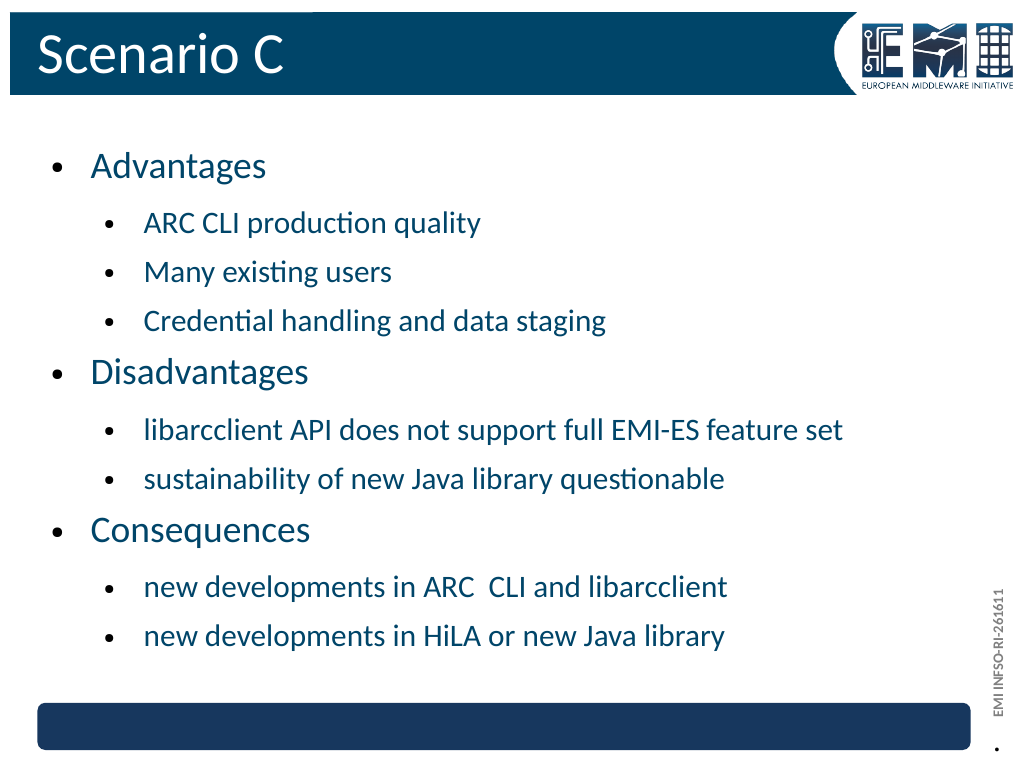

# Scenario C
Advantages
ARC CLI production quality
Many existing users
Credential handling and data staging
Disadvantages
libarcclient API does not support full EMI-ES feature set
sustainability of new Java library questionable
Consequences
new developments in ARC CLI and libarcclient
new developments in HiLA or new Java library